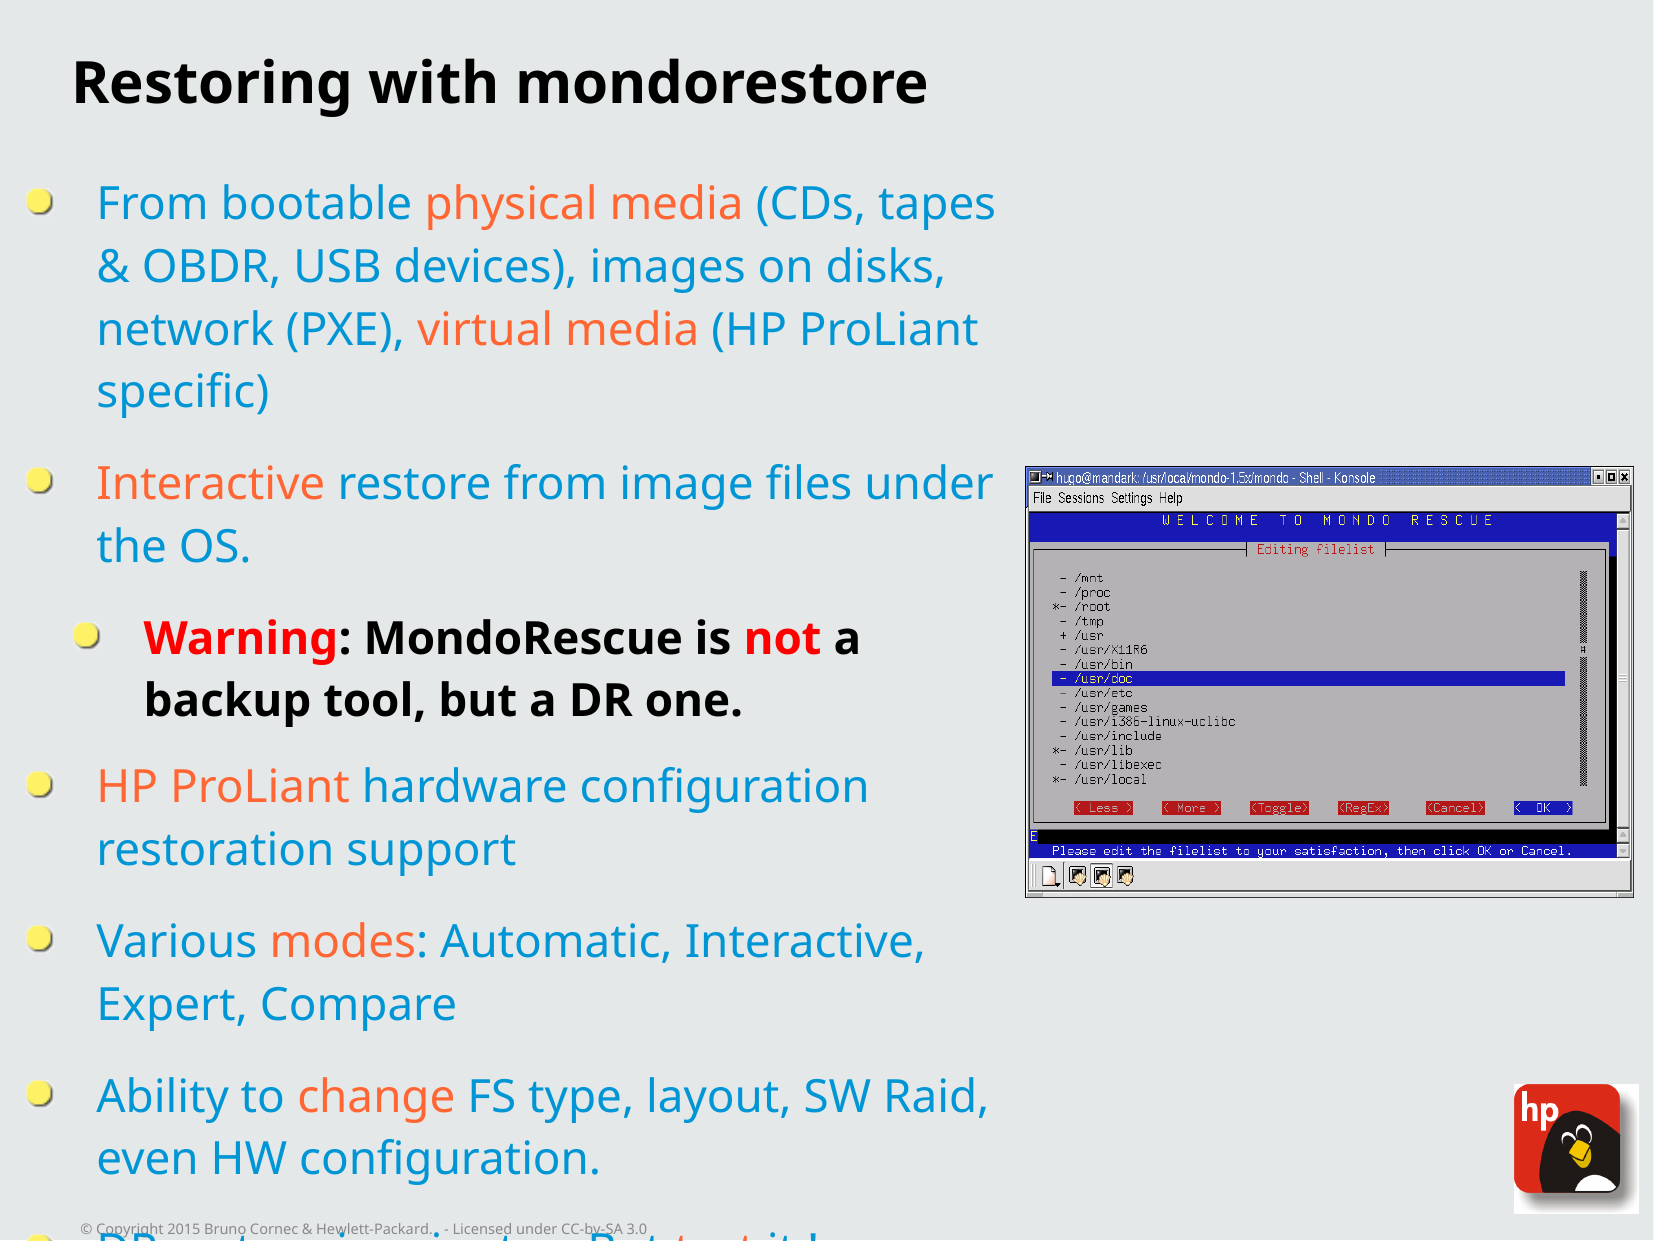

Restoring with mondorestore
# From bootable physical media (CDs, tapes & OBDR, USB devices), images on disks, network (PXE), virtual media (HP ProLiant specific)
Interactive restore from image files under the OS.
Warning: MondoRescue is not a backup tool, but a DR one.
HP ProLiant hardware configuration restoration support
Various modes: Automatic, Interactive, Expert, Compare
Ability to change FS type, layout, SW Raid, even HW configuration.
DR restore in minutes. But test it !